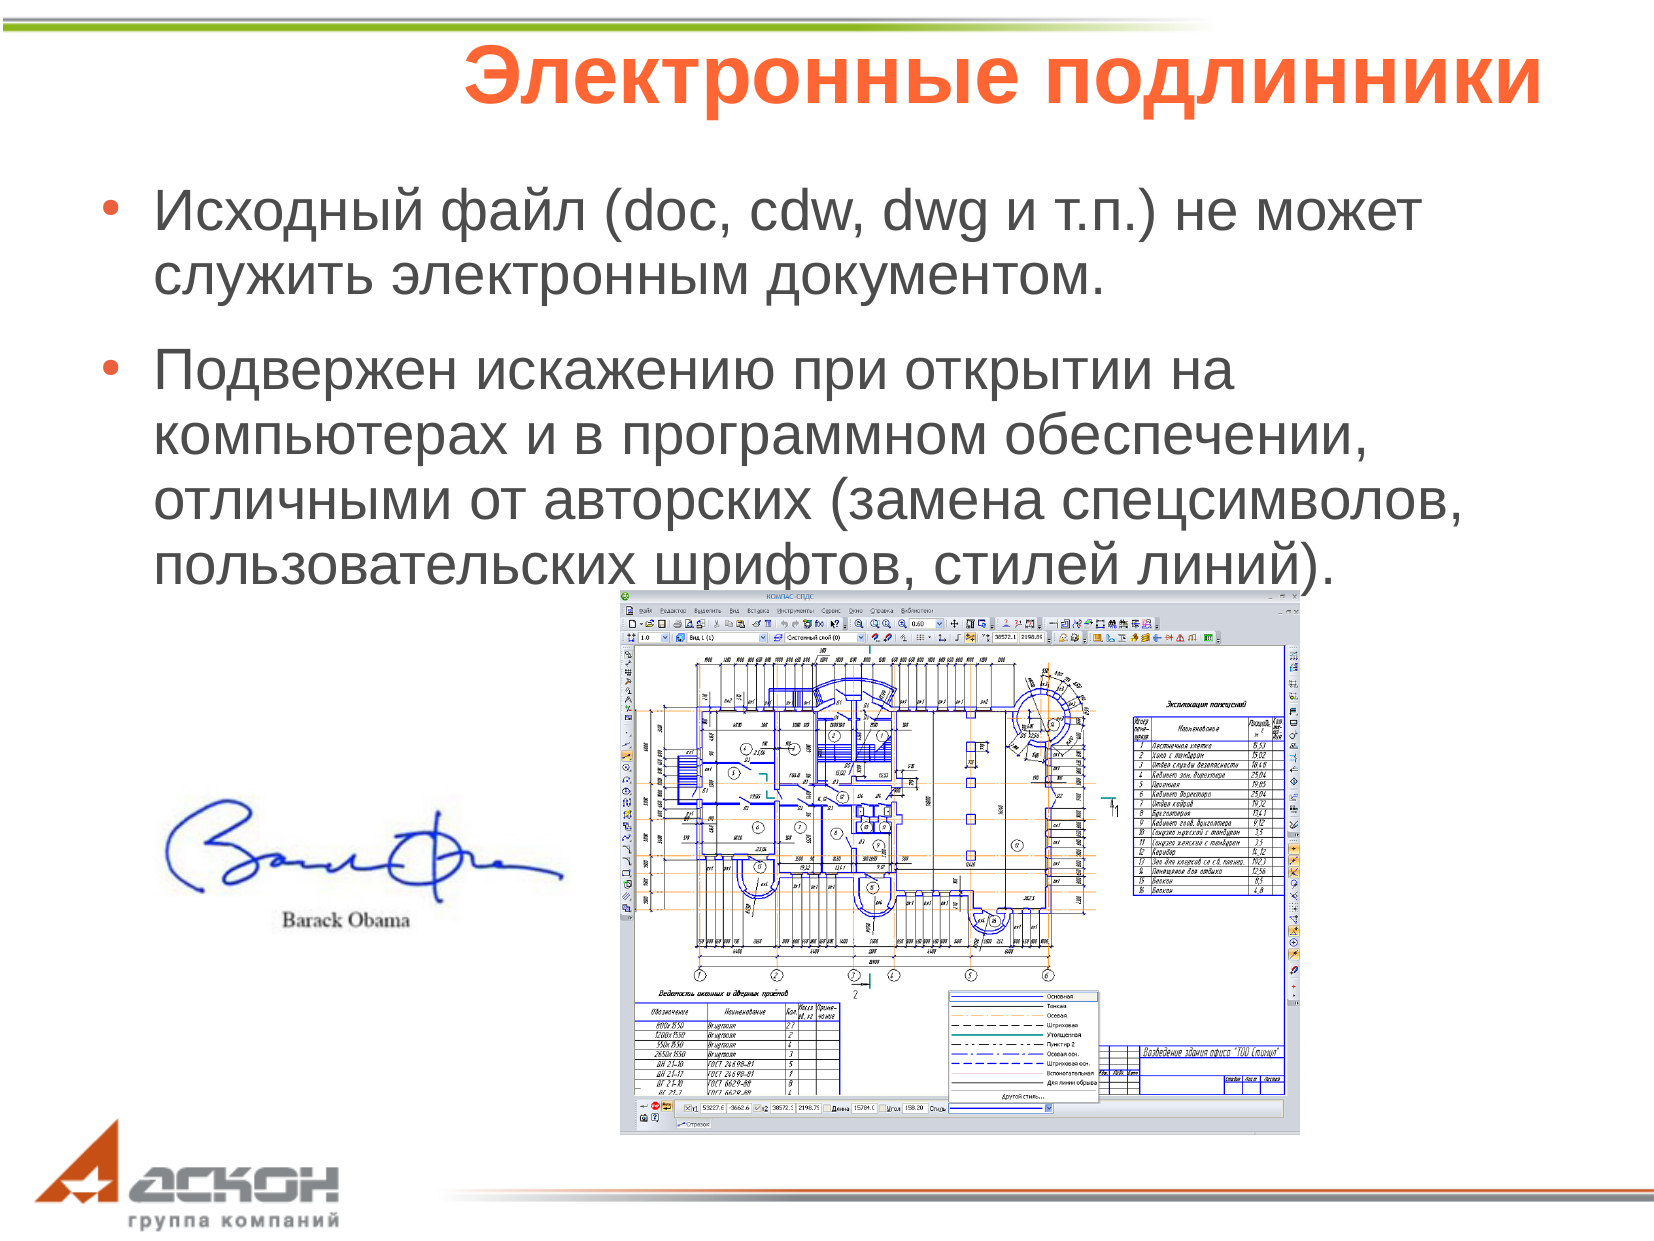

# Электронные подлинники
Исходный файл (doc, cdw, dwg и т.п.) не может служить электронным документом.
Подвержен искажению при открытии на компьютерах и в программном обеспечении, отличными от авторских (замена спецсимволов, пользовательских шрифтов, стилей линий).